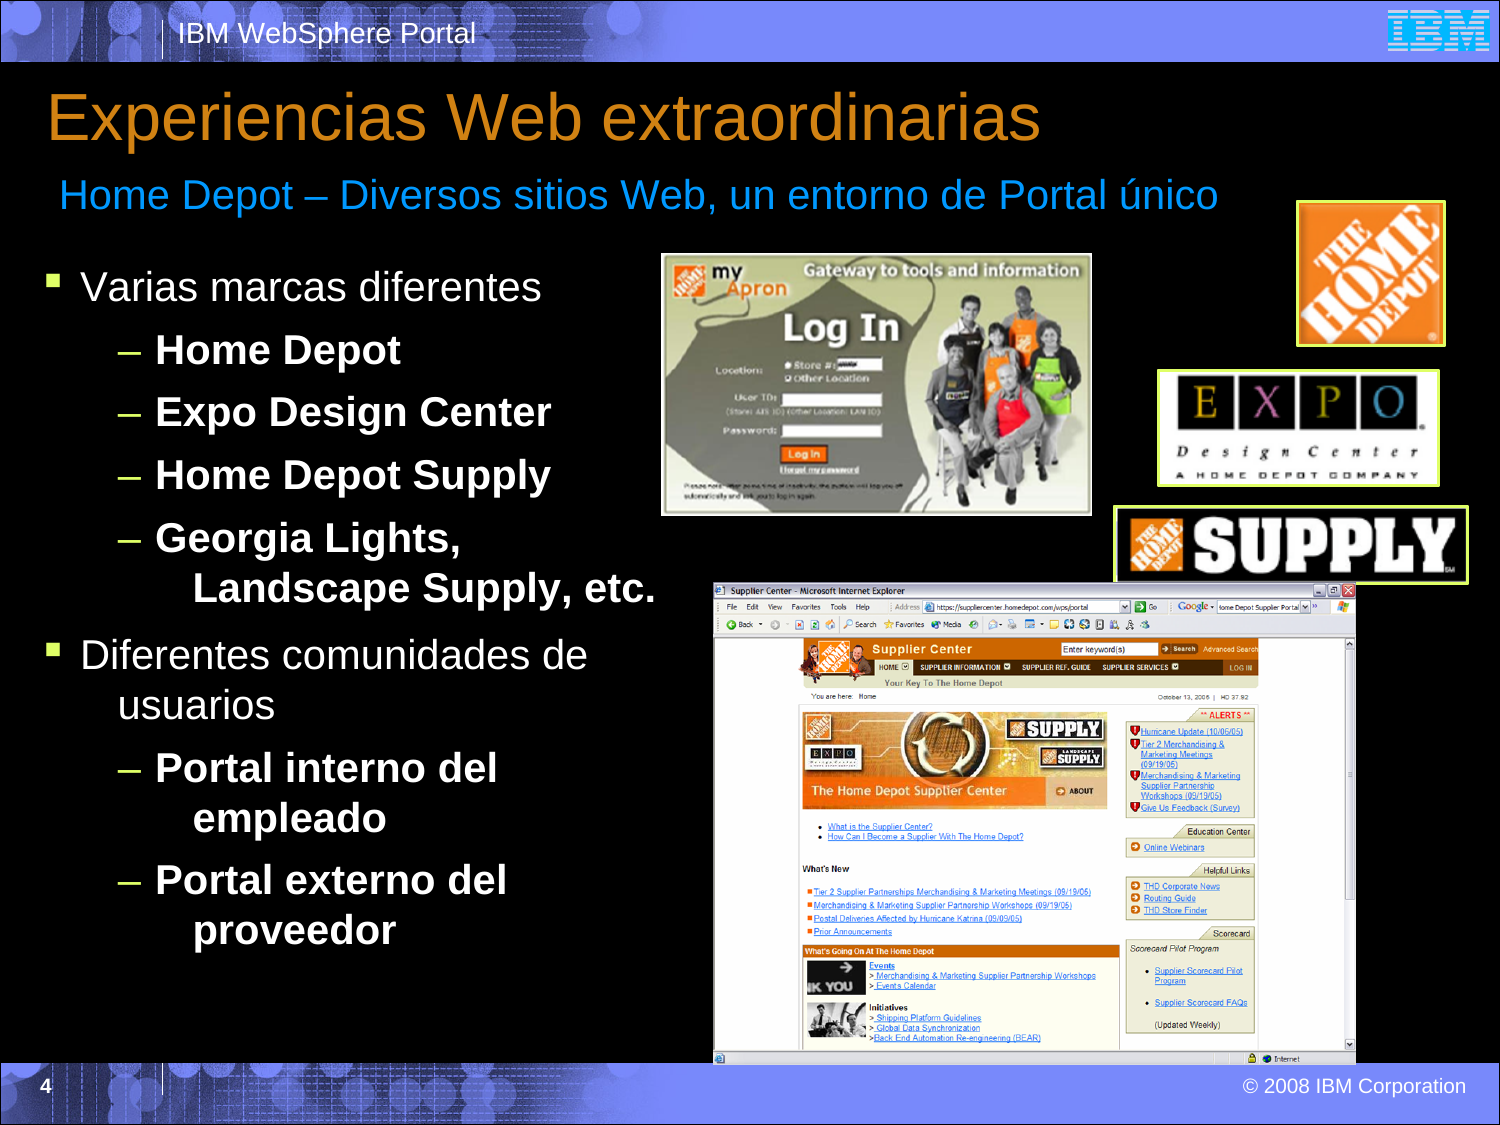

# Experiencias Web extraordinarias
Home Depot – Diversos sitios Web, un entorno de Portal único
Varias marcas diferentes
Home Depot
Expo Design Center
Home Depot Supply
Georgia Lights, Landscape Supply, etc.
Diferentes comunidades de usuarios
Portal interno del empleado
Portal externo del proveedor
4